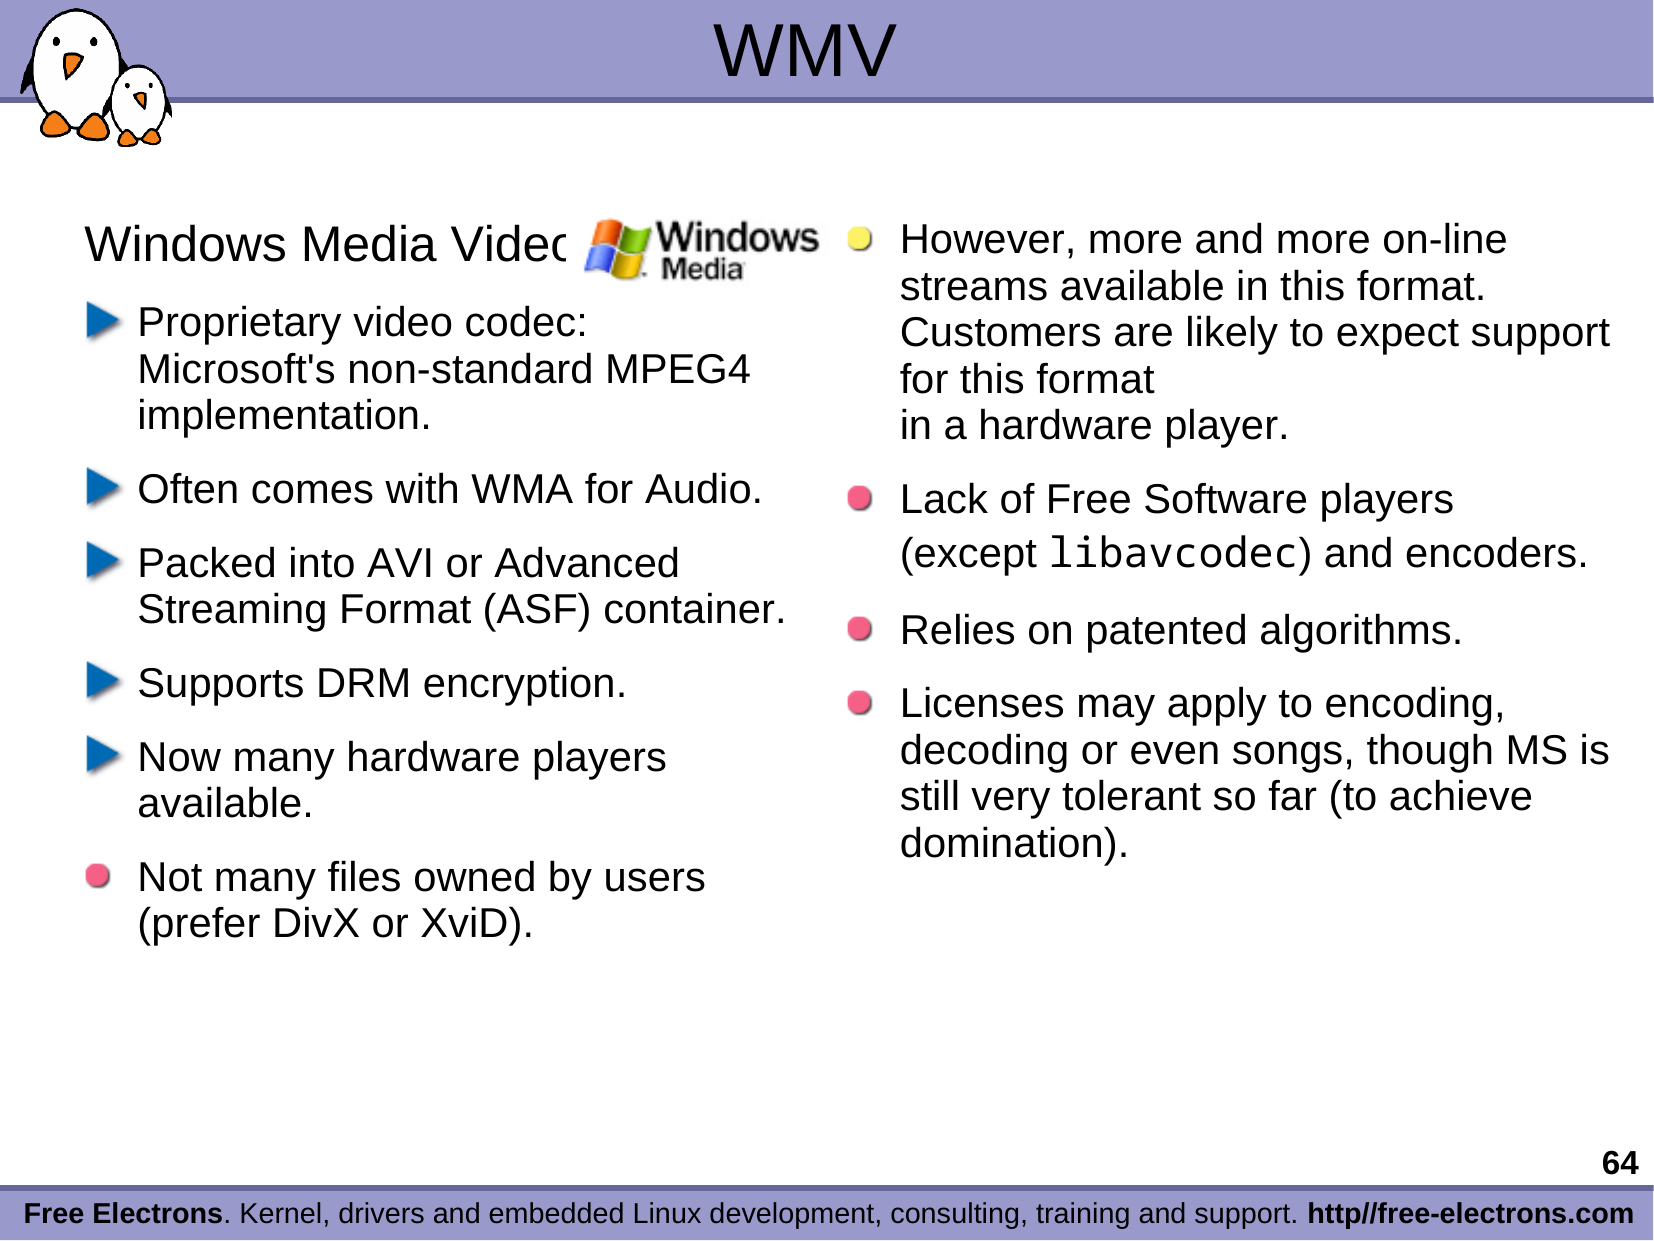

# WMV
Windows Media Video
Proprietary video codec: Microsoft's non-standard MPEG4 implementation.
Often comes with WMA for Audio.
Packed into AVI or Advanced Streaming Format (ASF) container.
Supports DRM encryption.
Now many hardware players
available.
Not many files owned by users
(prefer DivX or XviD).
However, more and more on-line streams available in this format. Customers are likely to expect support for this format
in a hardware player.
Lack of Free Software players
(except libavcodec) and encoders.
Relies on patented algorithms.
Licenses may apply to encoding, decoding or even songs, though MS is still very tolerant so far (to achieve domination).